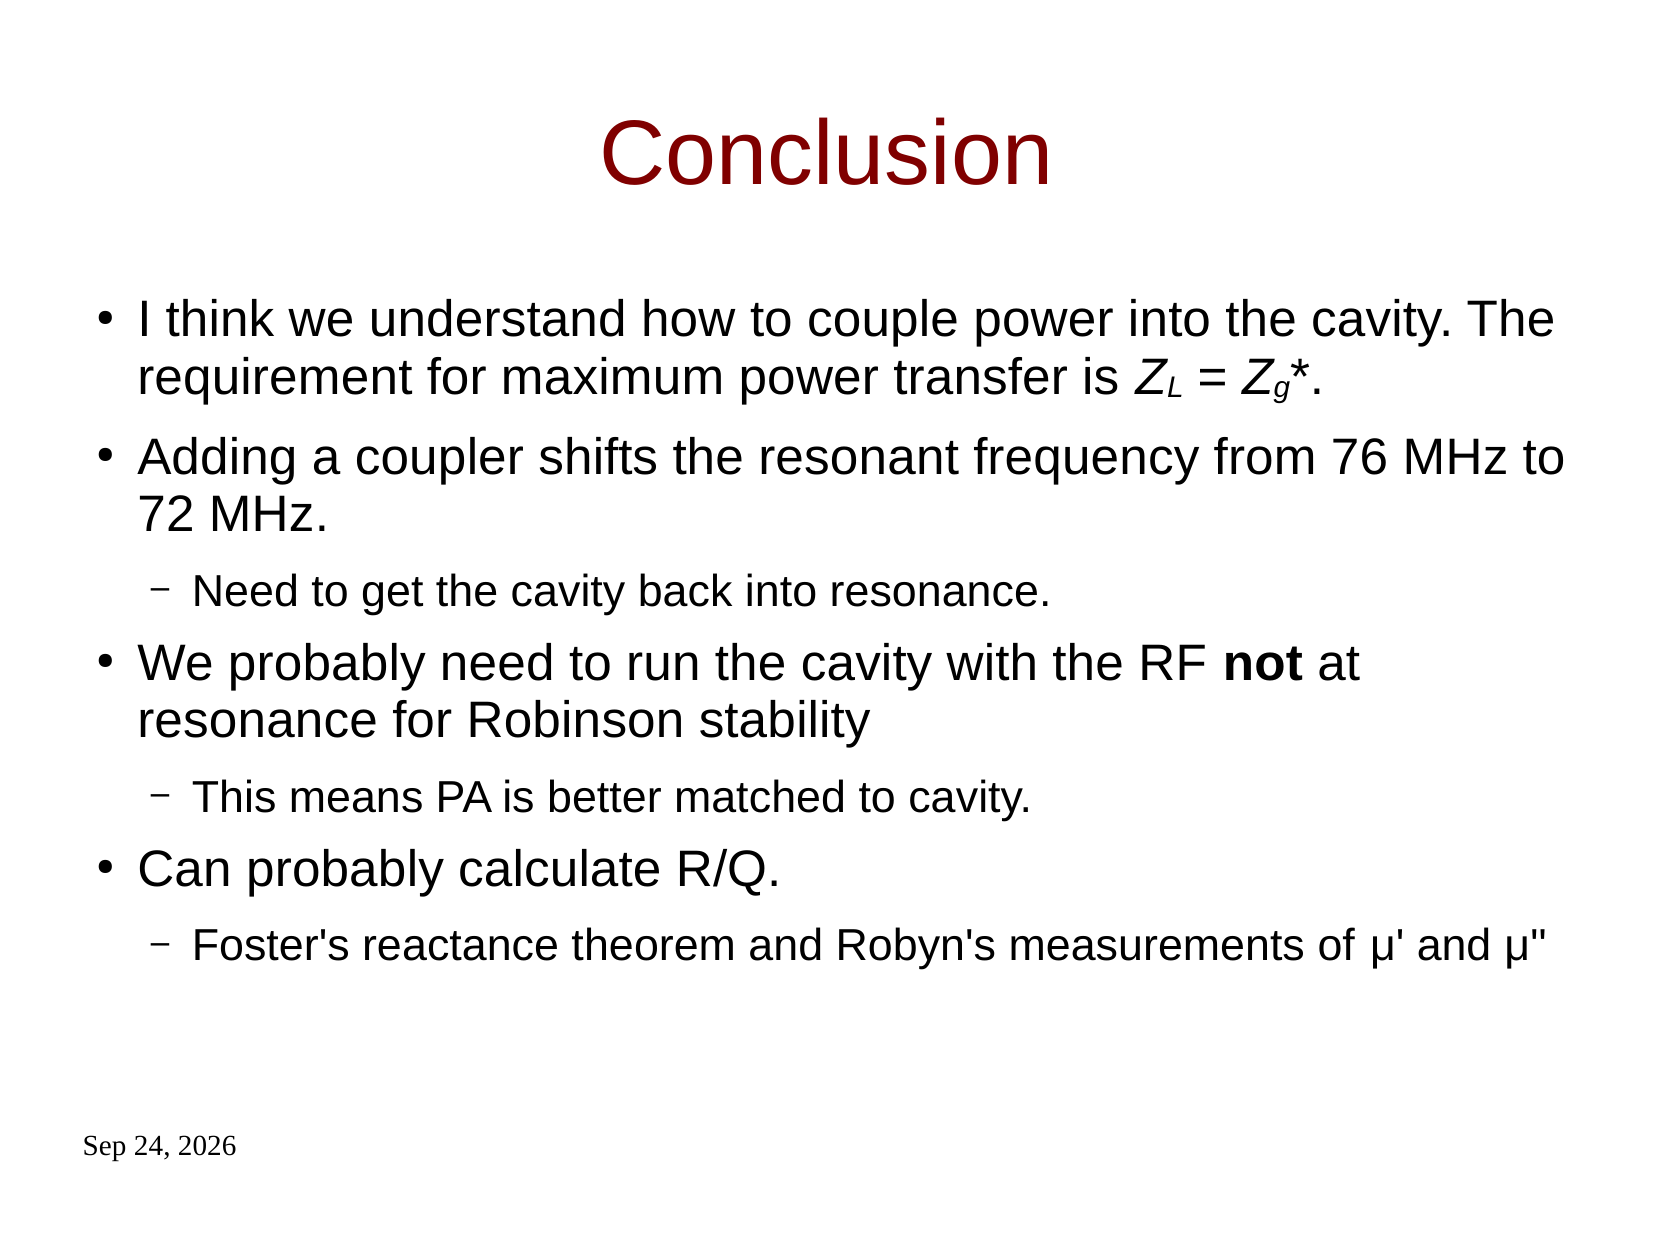

# Conclusion
I think we understand how to couple power into the cavity. The requirement for maximum power transfer is ZL = Zg*.
Adding a coupler shifts the resonant frequency from 76 MHz to 72 MHz.
Need to get the cavity back into resonance.
We probably need to run the cavity with the RF not at resonance for Robinson stability
This means PA is better matched to cavity.
Can probably calculate R/Q.
Foster's reactance theorem and Robyn's measurements of μ' and μ''